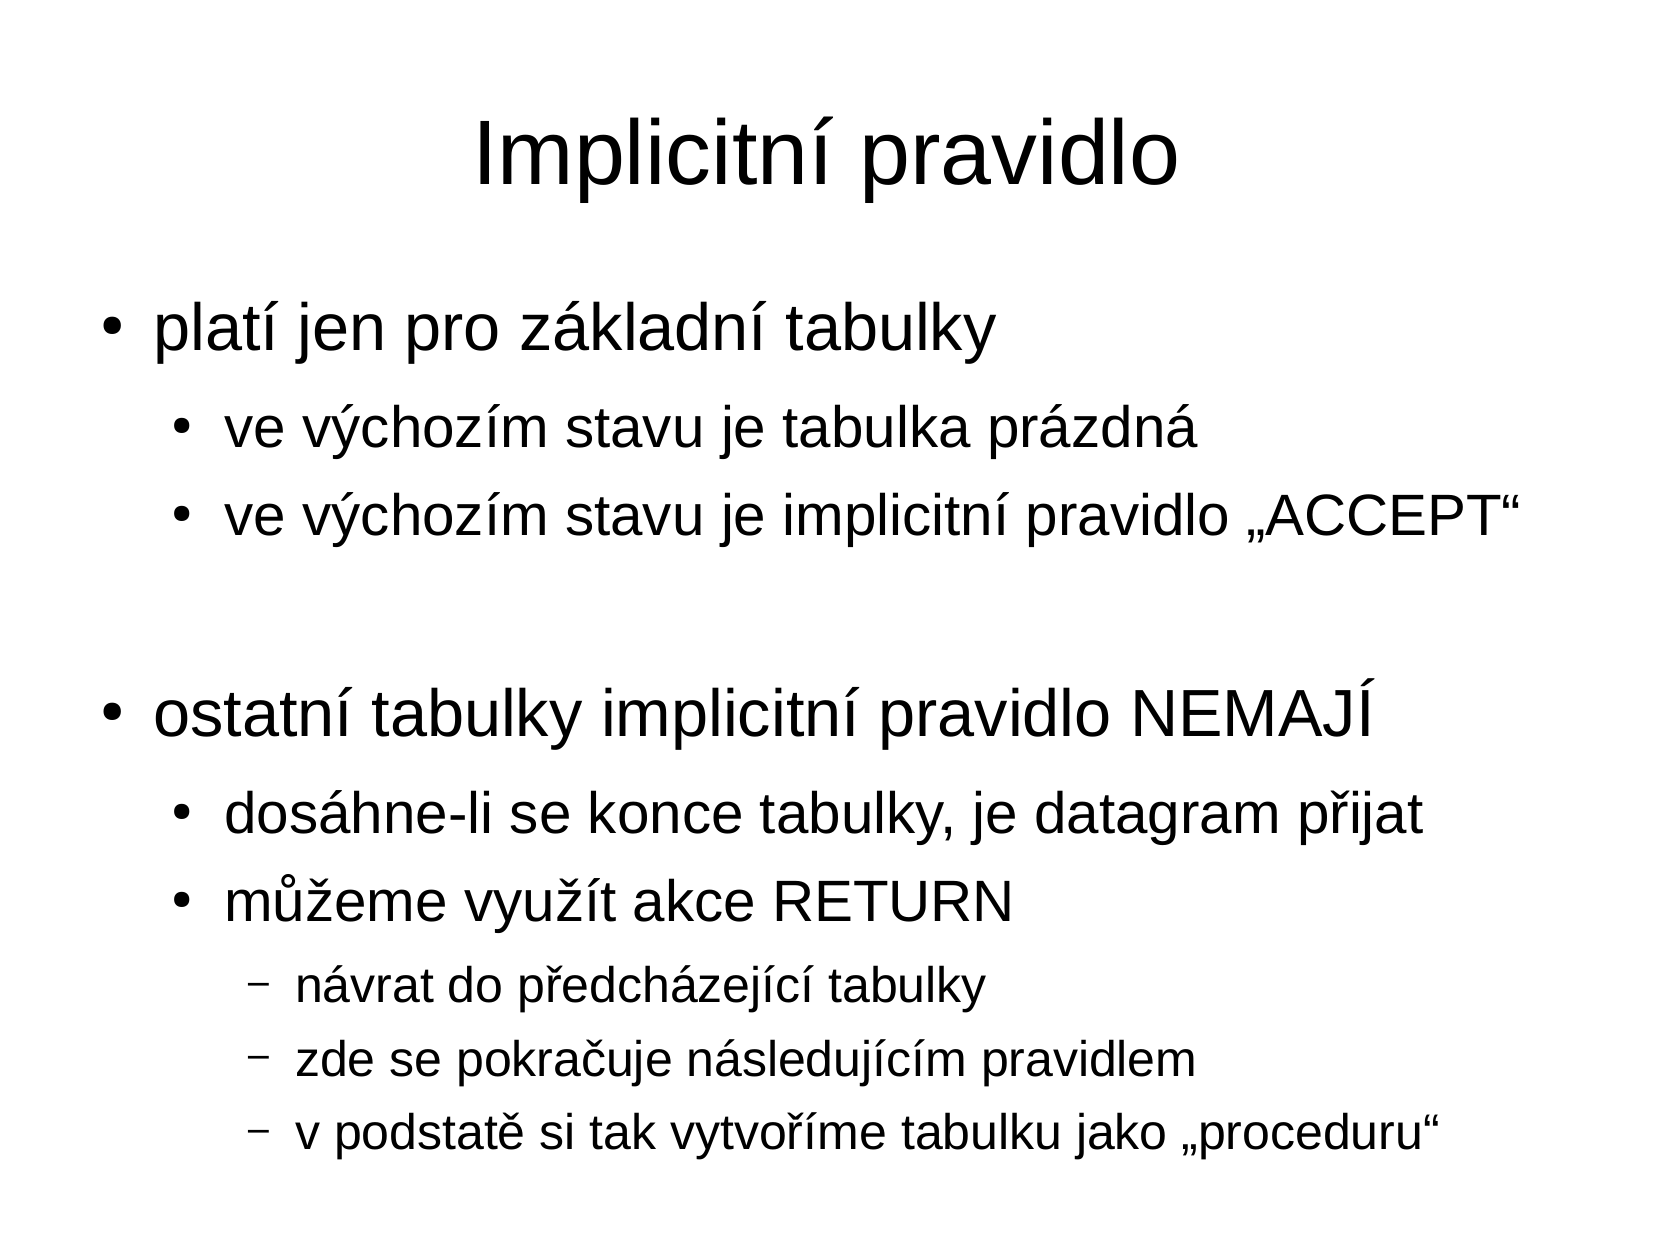

# Implicitní pravidlo
platí jen pro základní tabulky
ve výchozím stavu je tabulka prázdná
ve výchozím stavu je implicitní pravidlo „ACCEPT“
ostatní tabulky implicitní pravidlo NEMAJÍ
dosáhne-li se konce tabulky, je datagram přijat
můžeme využít akce RETURN
návrat do předcházející tabulky
zde se pokračuje následujícím pravidlem
v podstatě si tak vytvoříme tabulku jako „proceduru“